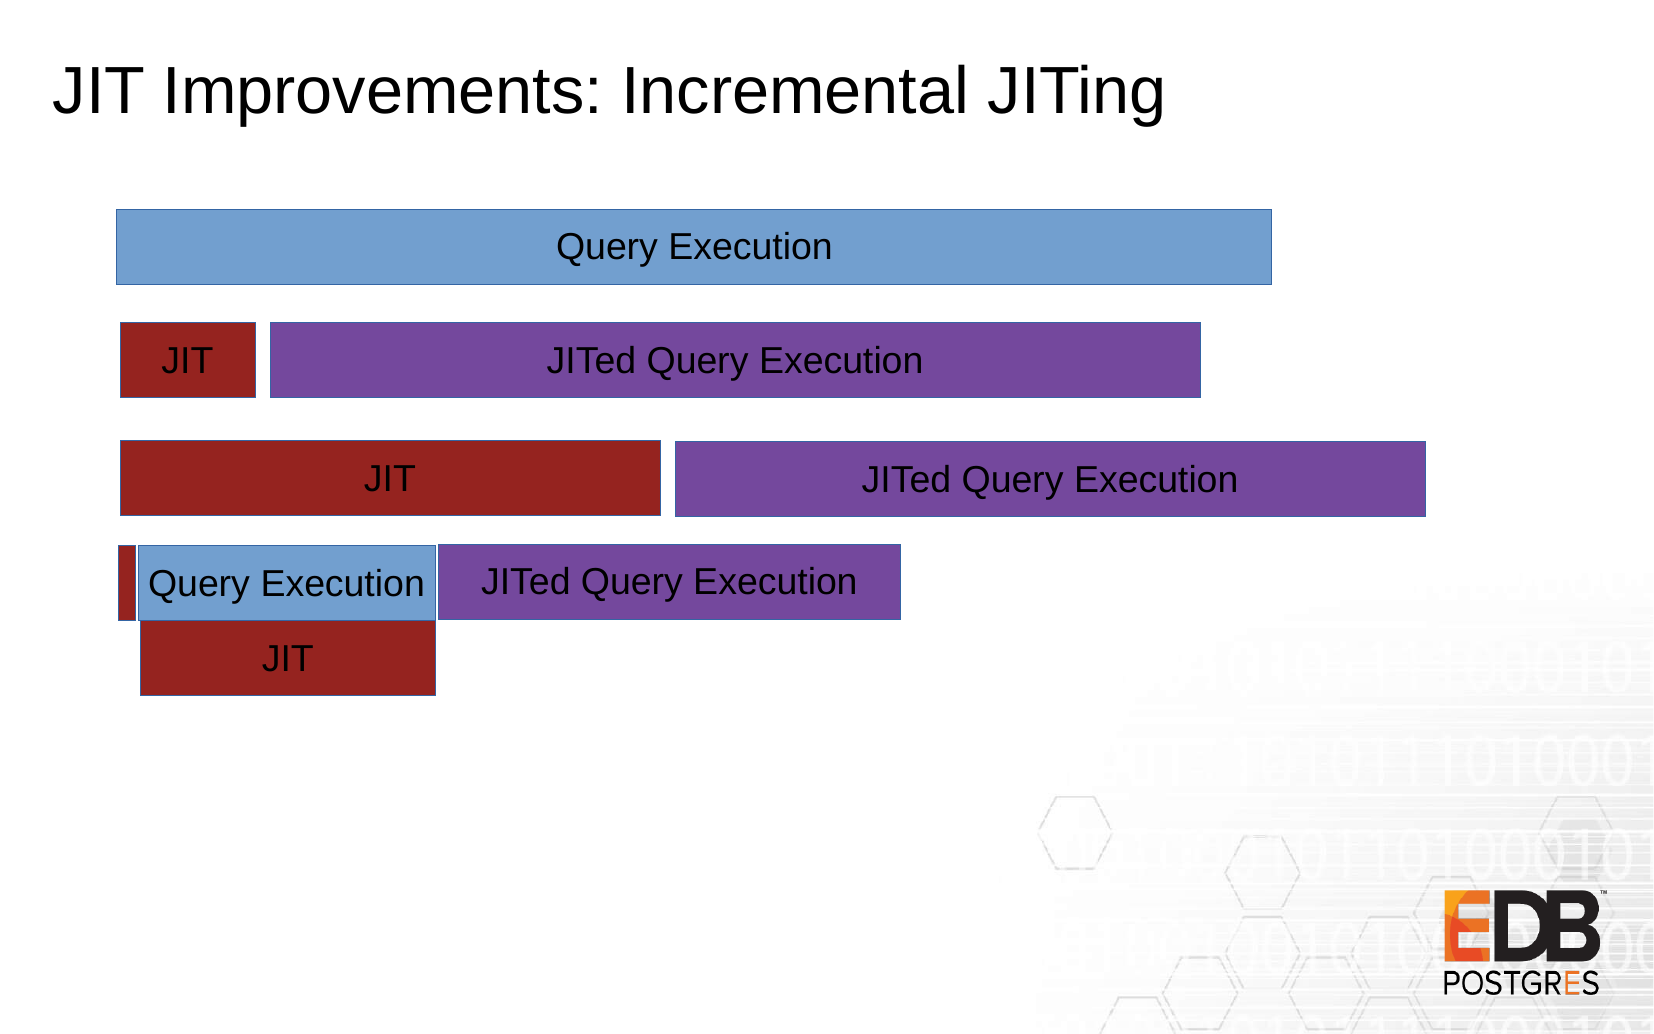

# JIT Improvements: Incremental JITing
Query Execution
JIT
JITed Query Execution
JIT
JITed Query Execution
JITed Query Execution
JITed Query Execution
Query Execution
JIT